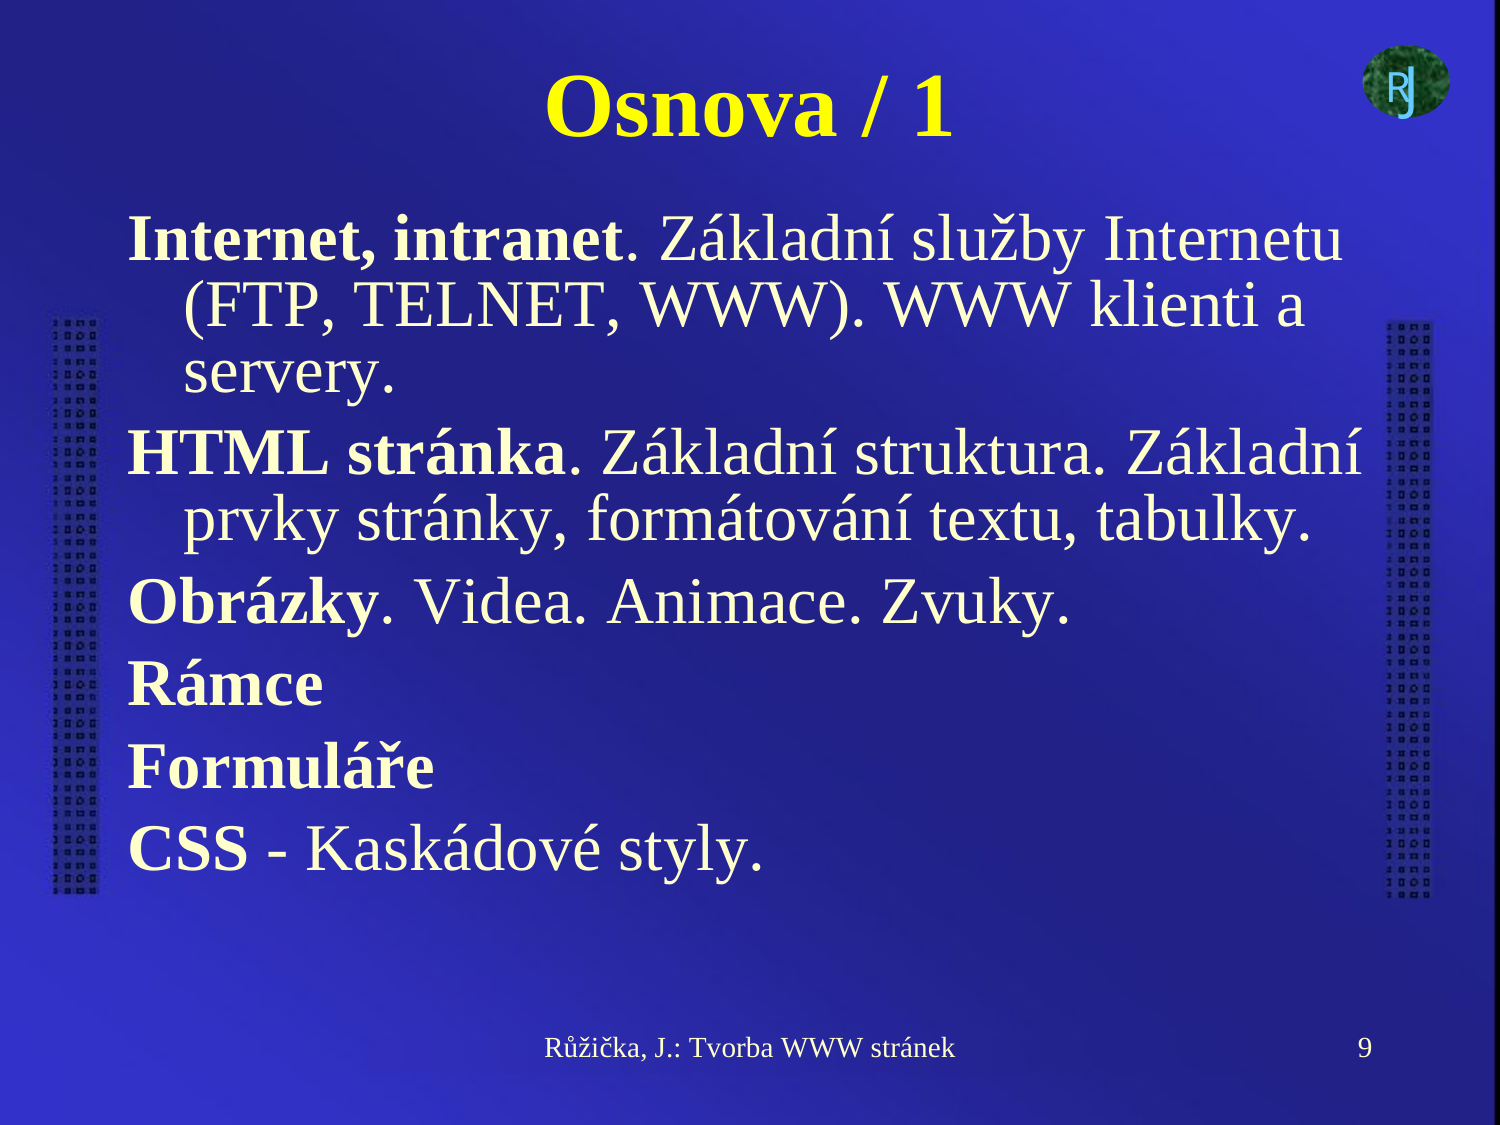

# Osnova / 1
J
R
Internet, intranet. Základní služby Internetu (FTP, TELNET, WWW). WWW klienti a servery.
HTML stránka. Základní struktura. Základní prvky stránky, formátování textu, tabulky.
Obrázky. Videa. Animace. Zvuky.
Rámce
Formuláře
CSS - Kaskádové styly.
Růžička, J.: Tvorba WWW stránek